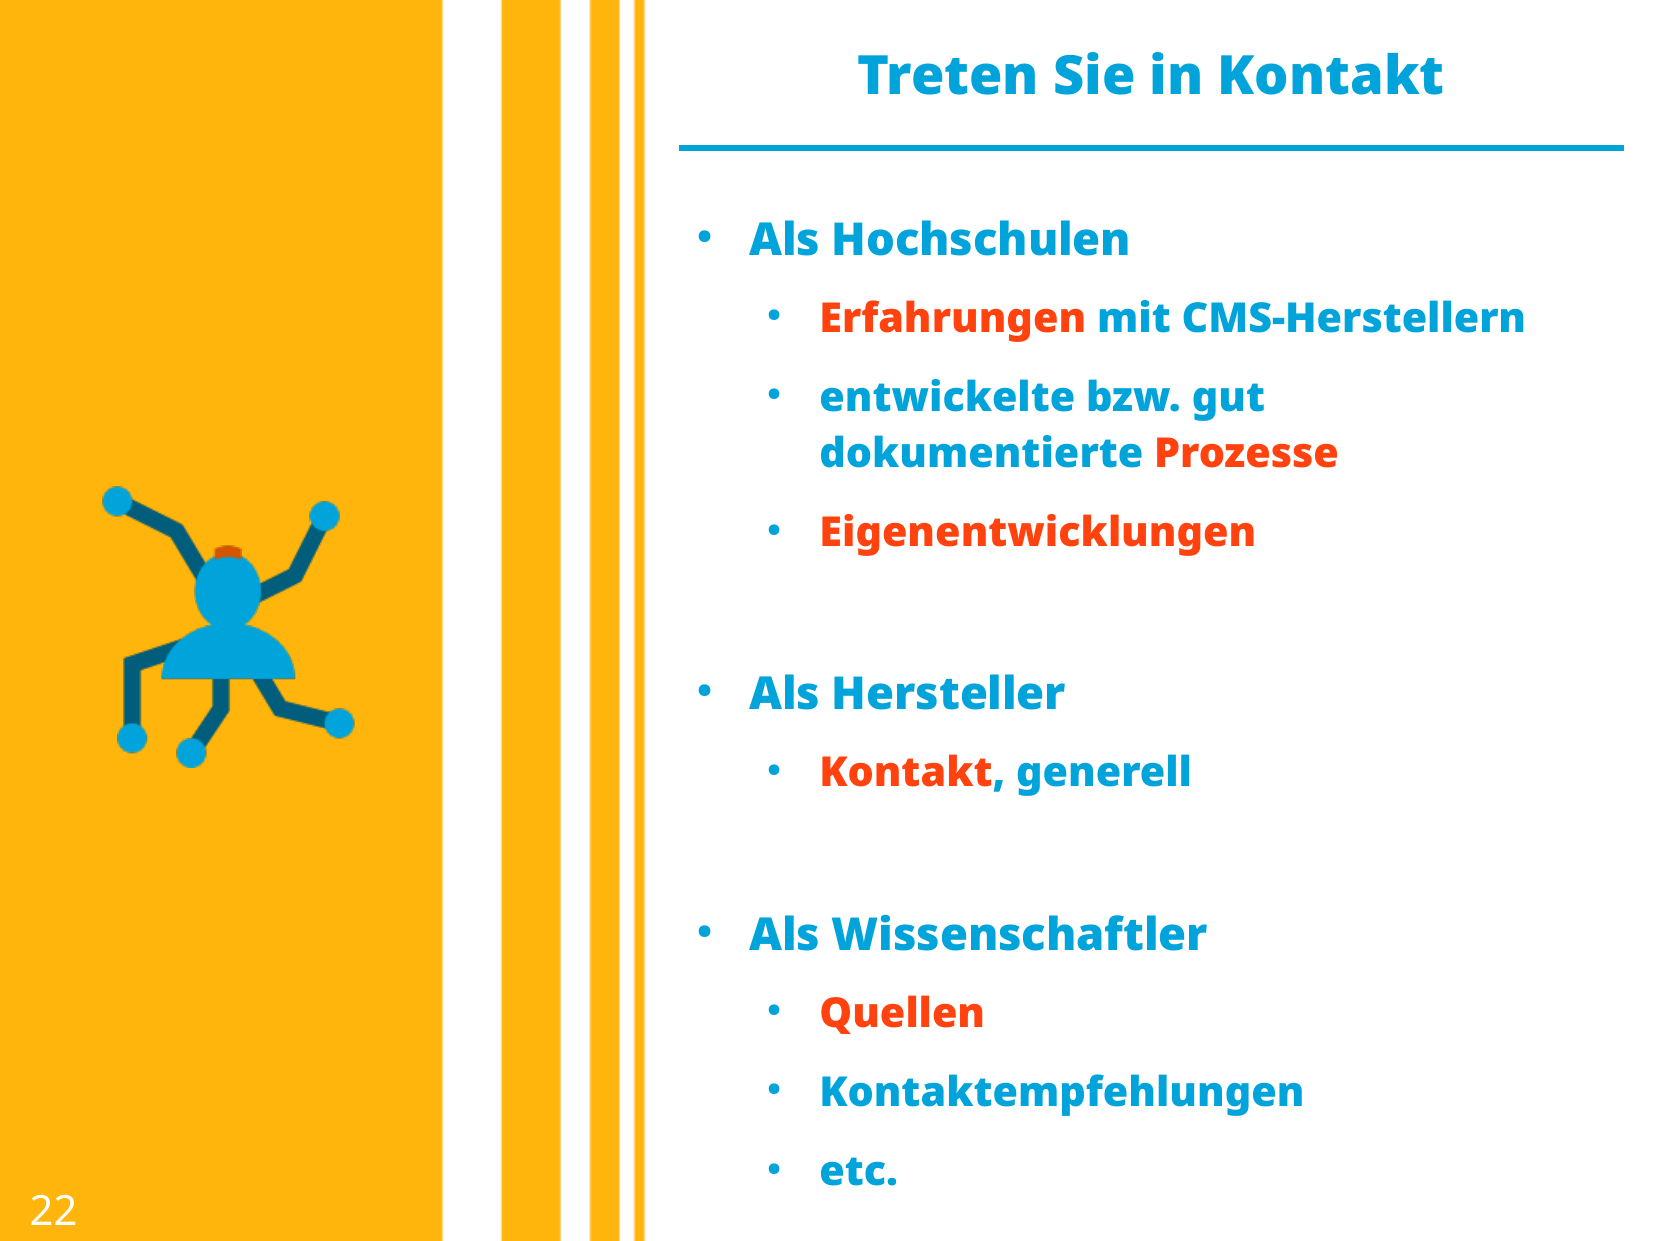

29.09.2015
# Treten Sie in Kontakt
Als Hochschulen
Erfahrungen mit CMS-Herstellern
entwickelte bzw. gut
dokumentierte Prozesse
Eigenentwicklungen
Als Hersteller
Kontakt, generell
Als Wissenschaftler
Quellen
Kontaktempfehlungen
etc.
22